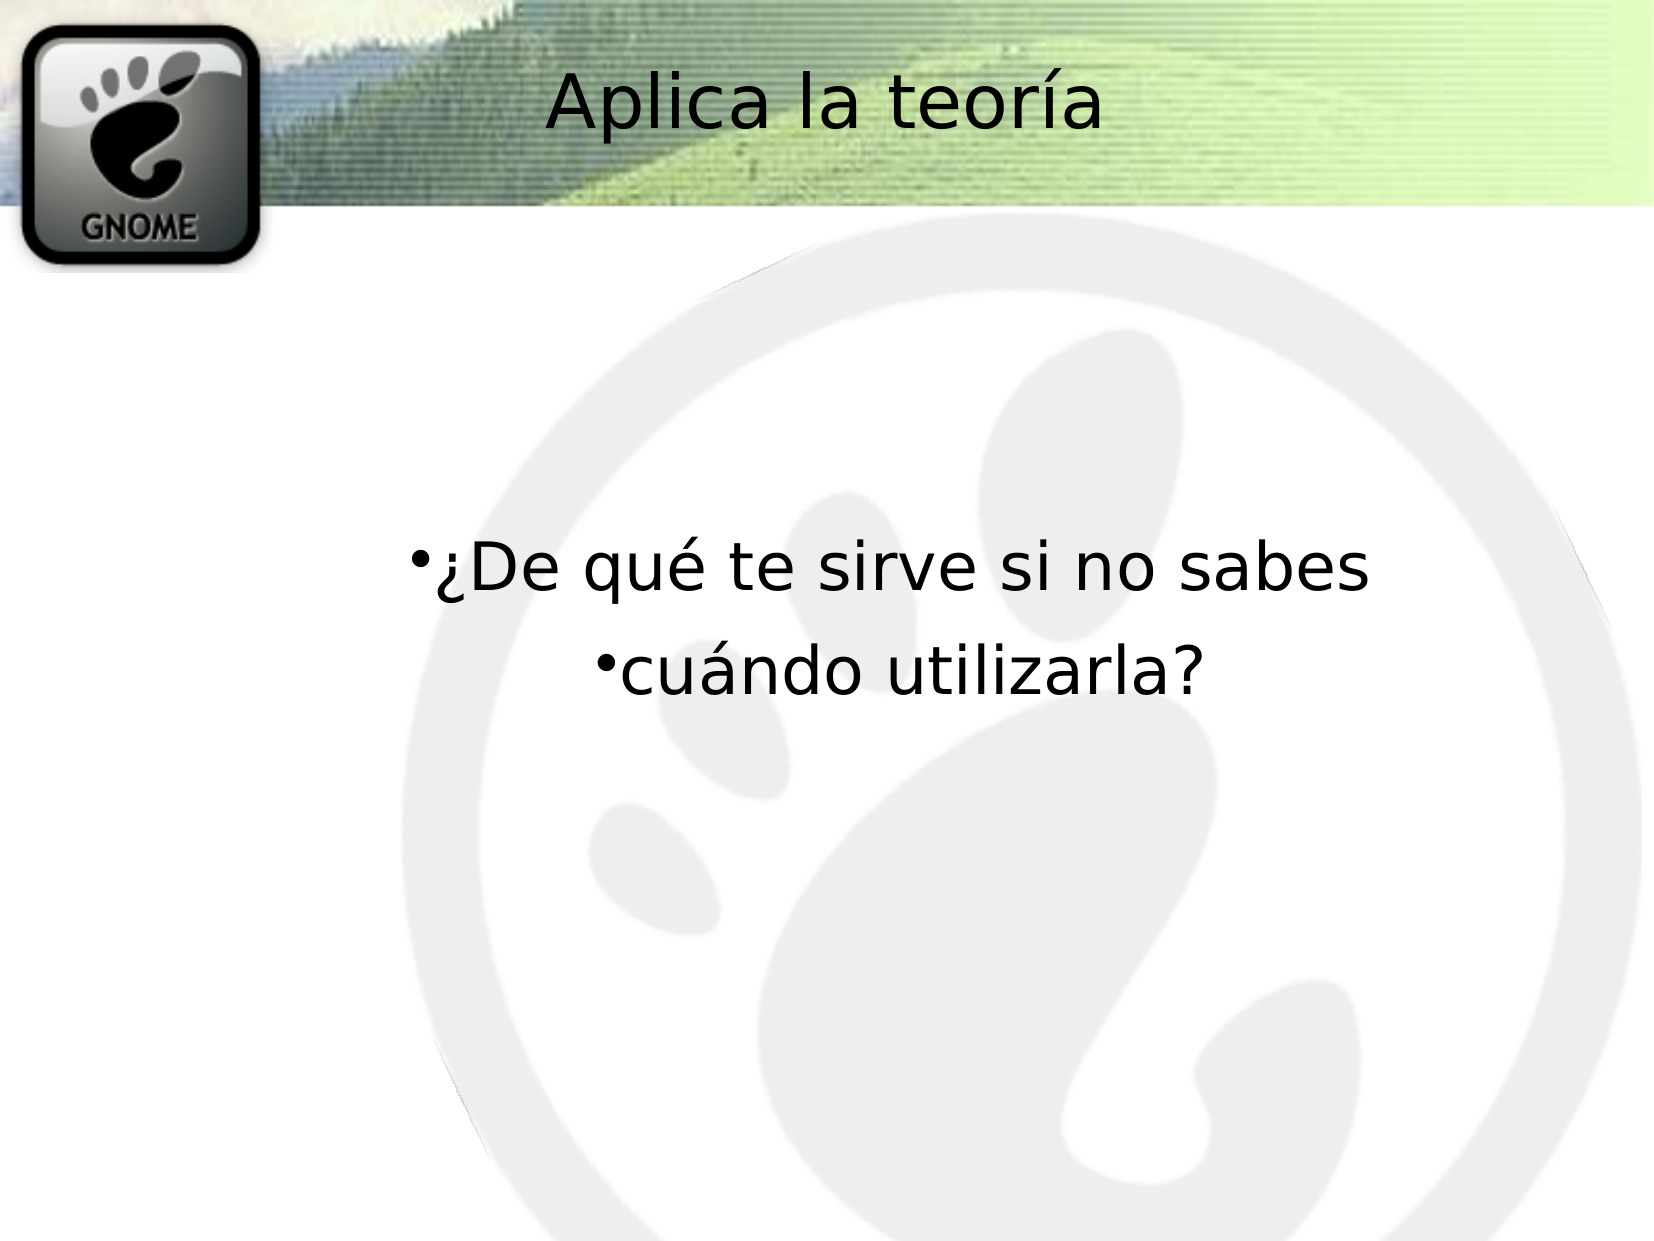

# Aplica la teoría
¿De qué te sirve si no sabes
cuándo utilizarla?